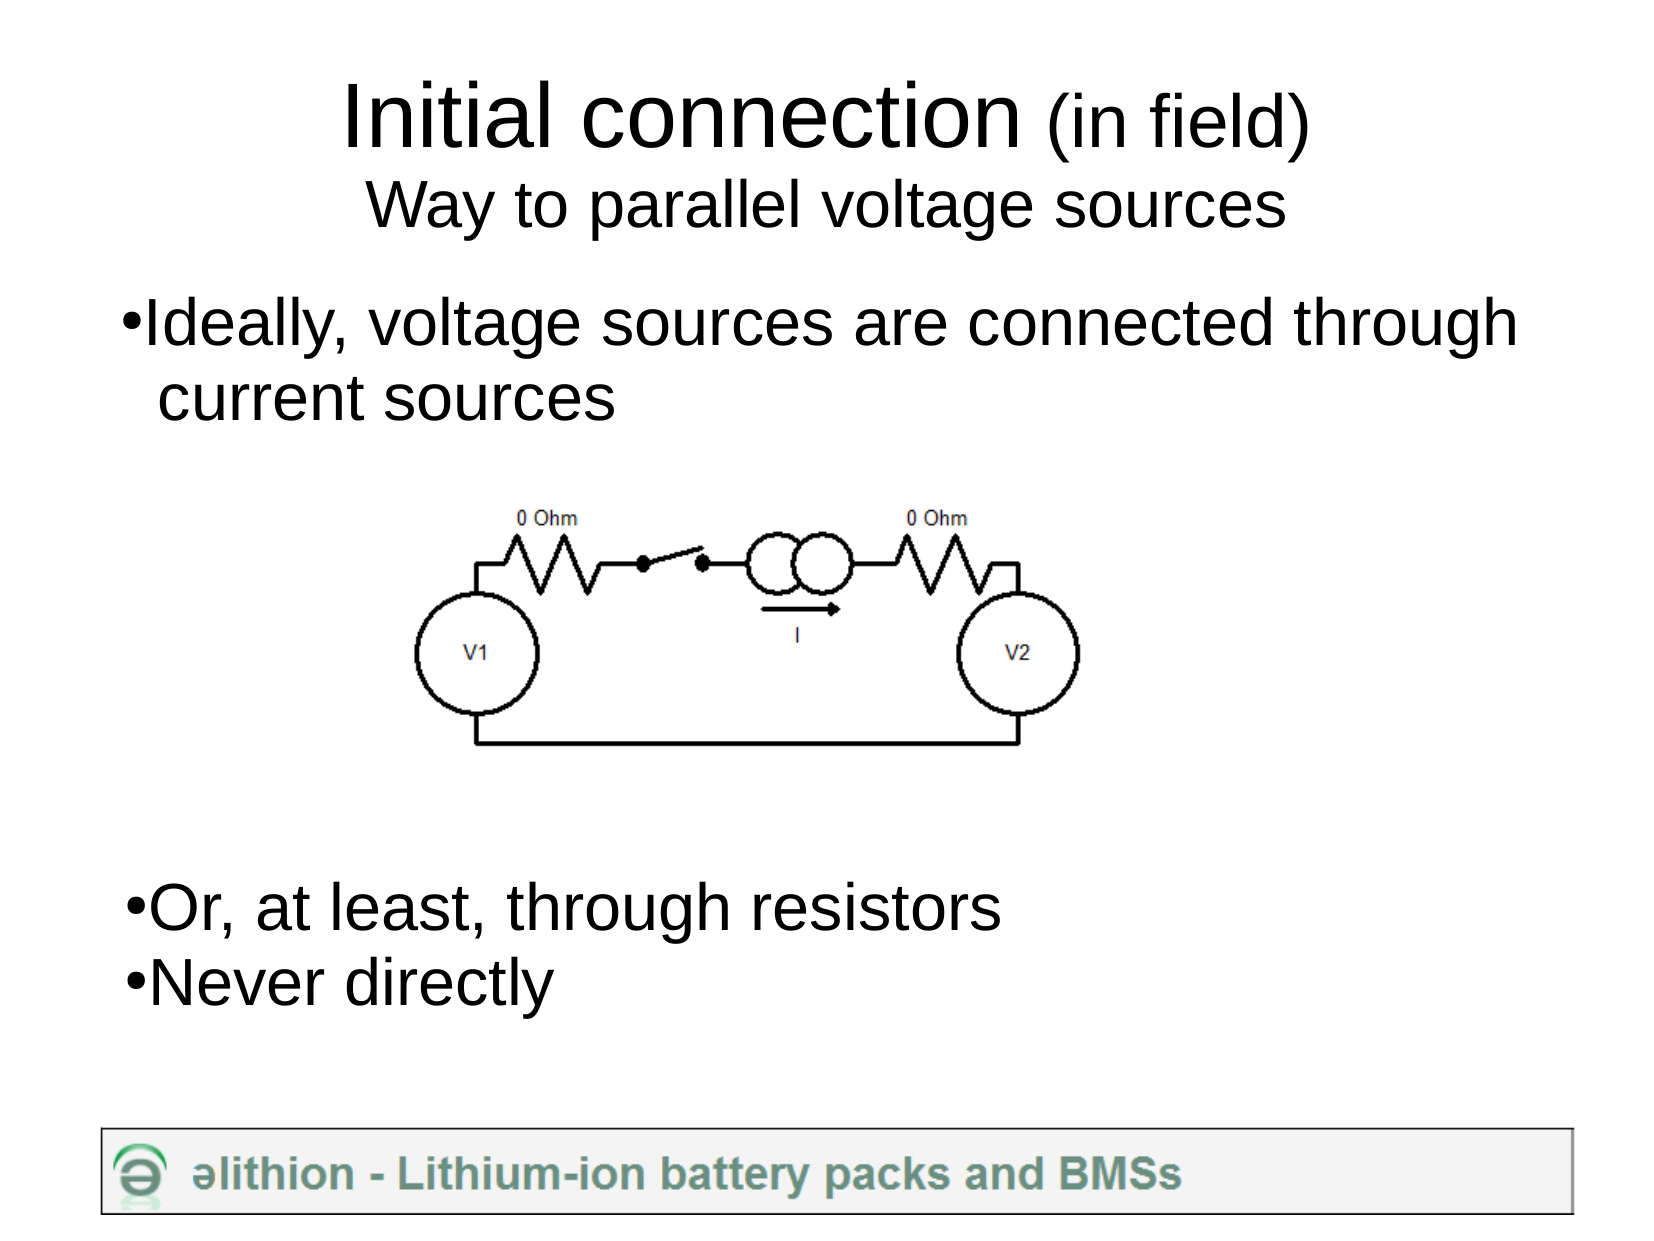

# Initial connection (in field) Way to parallel voltage sources
Ideally, voltage sources are connected through current sources
Or, at least, through resistors
Never directly